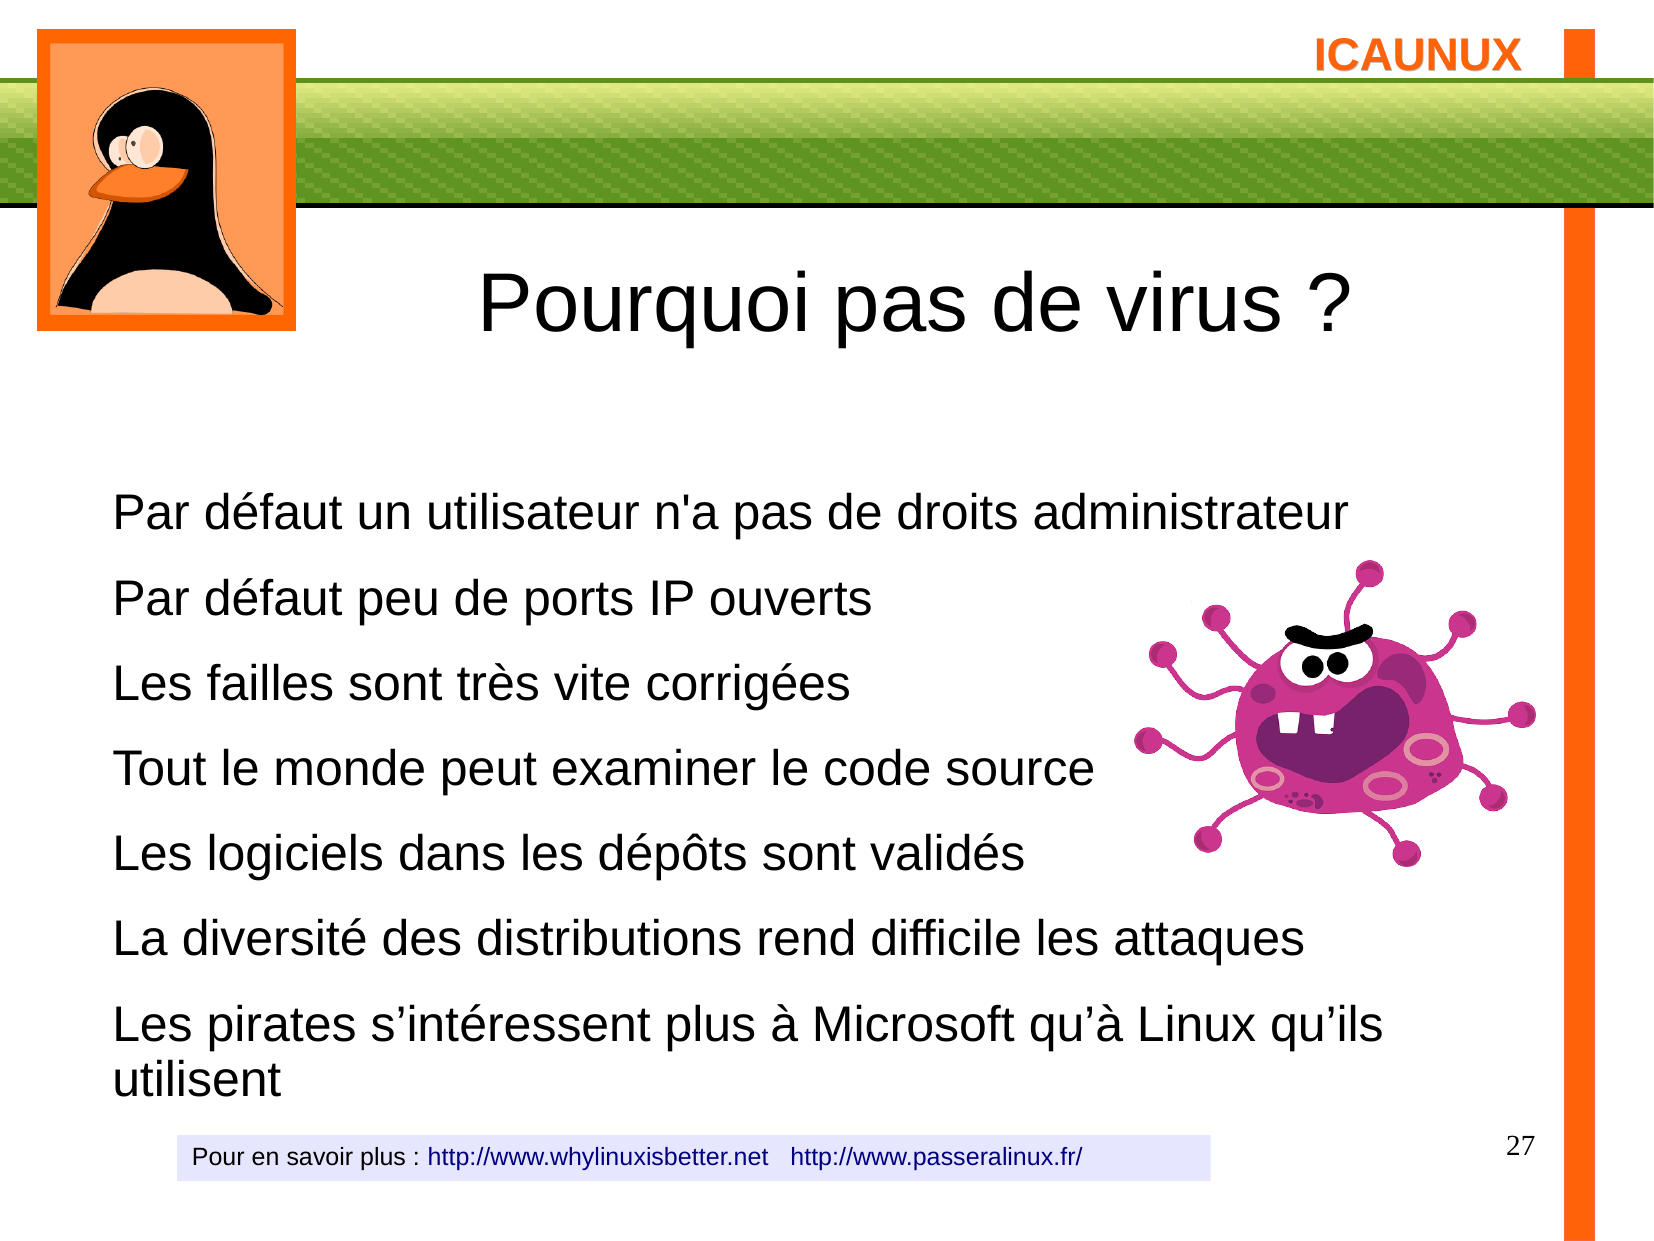

# Pourquoi pas de virus ?
Par défaut un utilisateur n'a pas de droits administrateur
Par défaut peu de ports IP ouverts
Les failles sont très vite corrigées
Tout le monde peut examiner le code source
Les logiciels dans les dépôts sont validés
La diversité des distributions rend difficile les attaques
Les pirates s’intéressent plus à Microsoft qu’à Linux qu’ils utilisent
27
Pour en savoir plus : http://www.whylinuxisbetter.net http://www.passeralinux.fr/